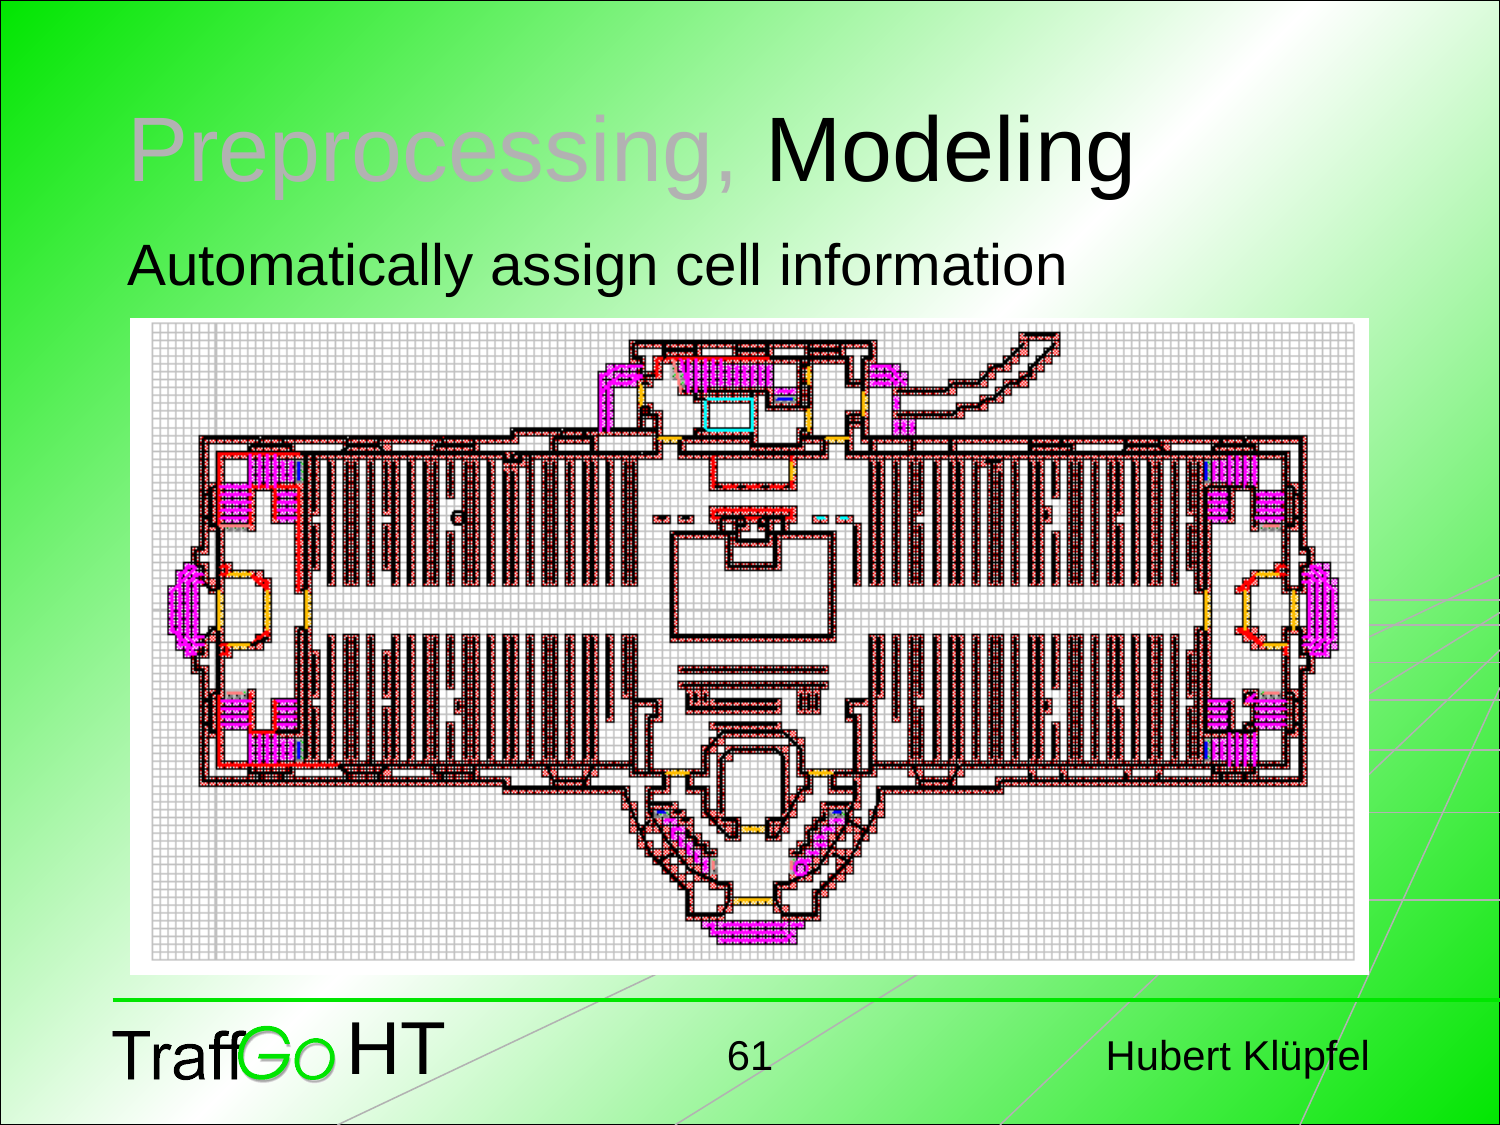

Preprocessing, Modeling
# Automatically assign cell information